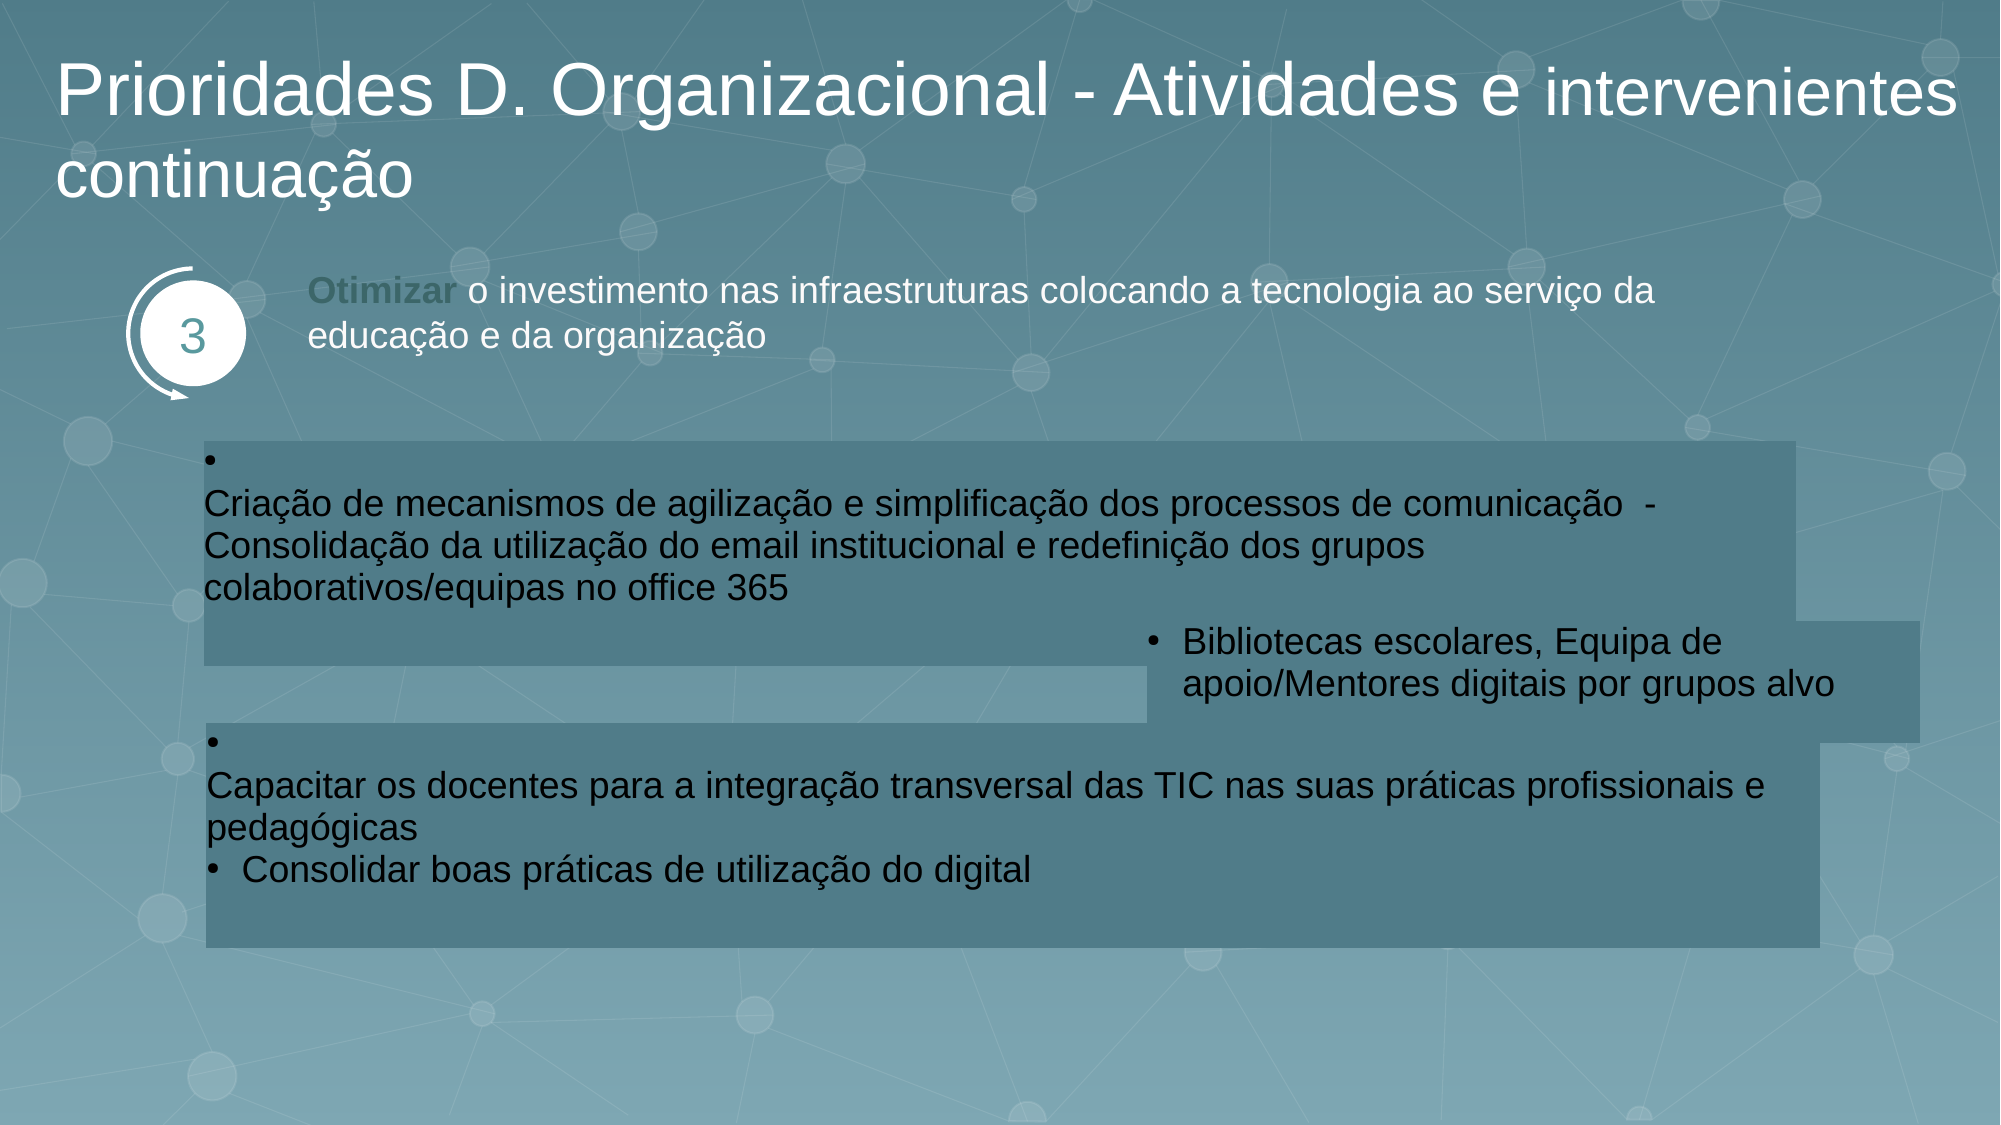

Prioridades D. Organizacional - Atividades e intervenientes
continuação
Otimizar o investimento nas infraestruturas colocando a tecnologia ao serviço da educação e da organização
3
| Criação de mecanismos de agilização e simplificação dos processos de comunicação  - Consolidação da utilização do email institucional e redefinição dos grupos colaborativos/equipas no office 365 |
| --- |
| Bibliotecas escolares, Equipa de apoio/Mentores digitais por grupos alvo |
| --- |
| Capacitar os docentes para a integração transversal das TIC nas suas práticas profissionais e pedagógicas Consolidar boas práticas de utilização do digital |
| --- |